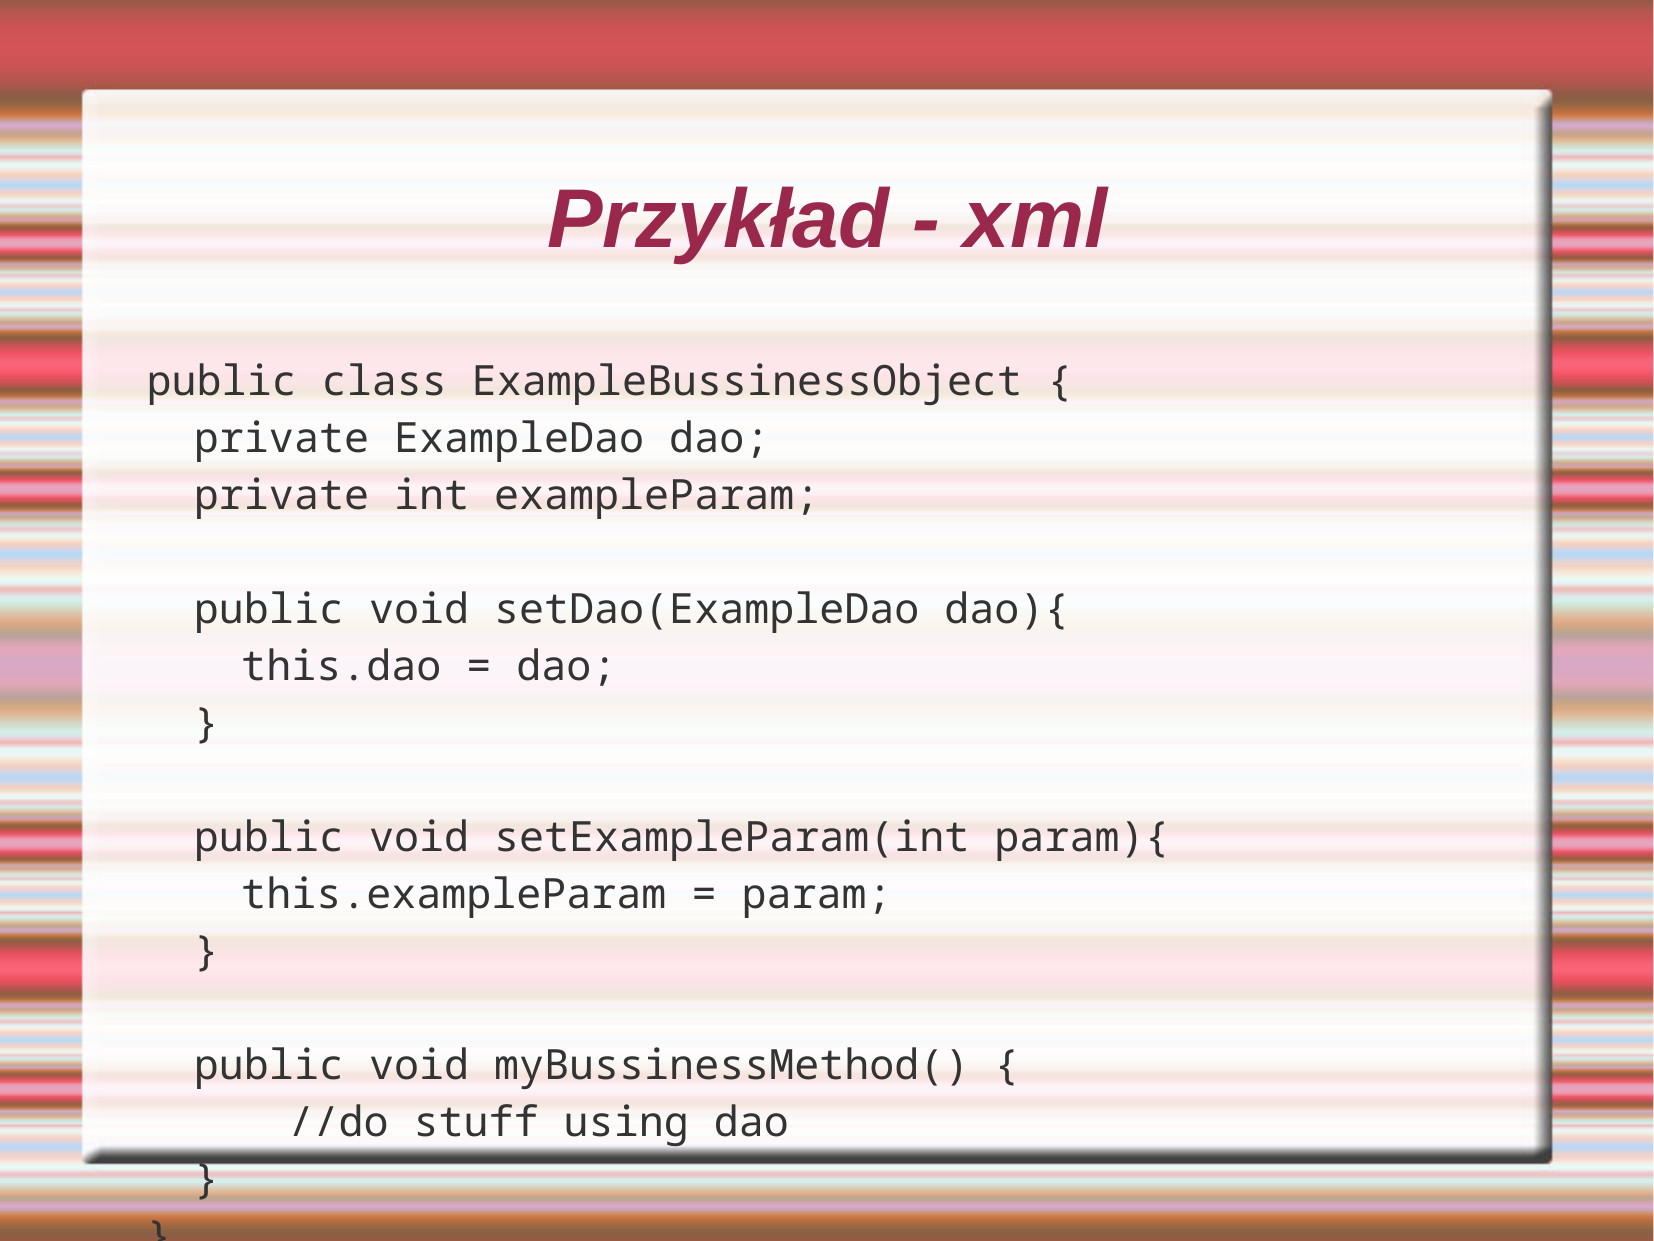

# Przykład - xml
public class ExampleBussinessObject {
private ExampleDao dao;
private int exampleParam;
public void setDao(ExampleDao dao){
this.dao = dao;
}
public void setExampleParam(int param){
this.exampleParam = param;
}
public void myBussinessMethod() {
//do stuff using dao
}
}